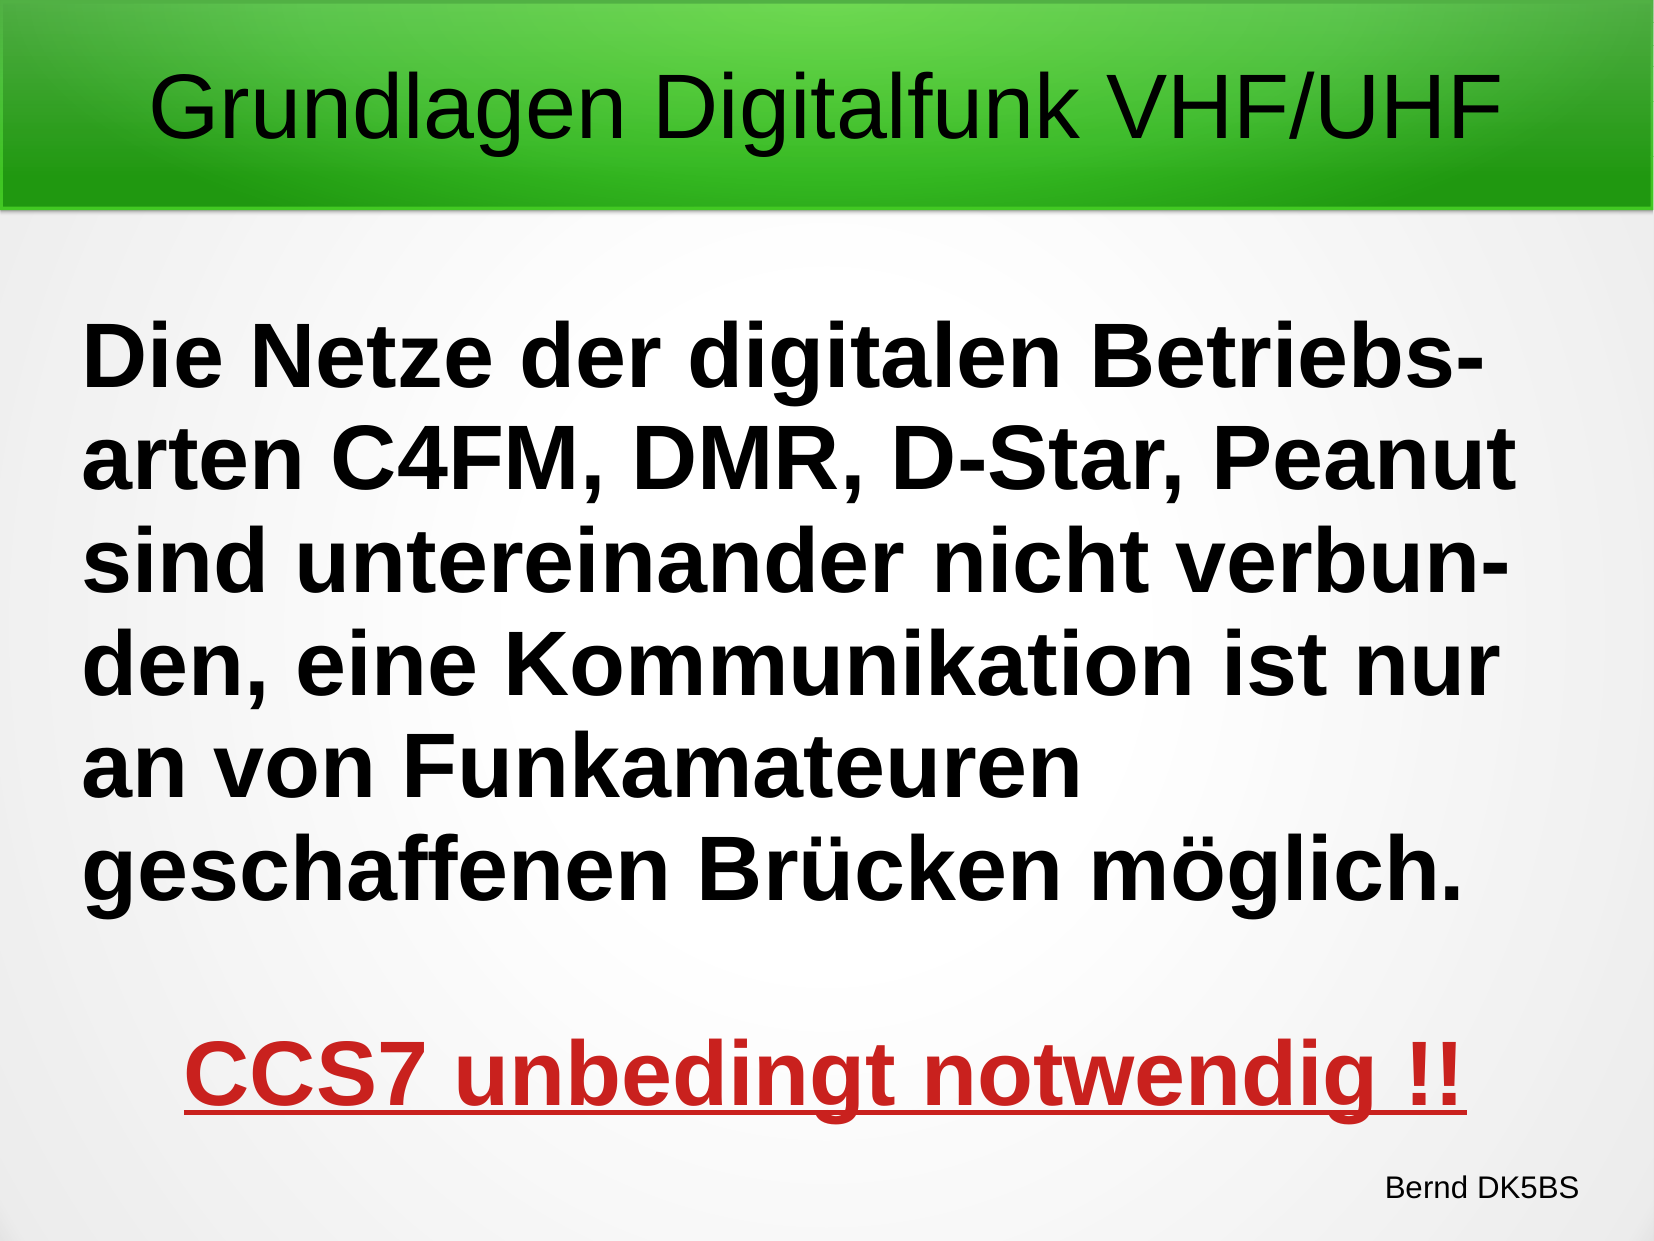

# Grundlagen Digitalfunk VHF/UHF
Die Netze der digitalen Betriebs-arten C4FM, DMR, D-Star, Peanut sind untereinander nicht verbun-den, eine Kommunikation ist nur an von Funkamateuren geschaffenen Brücken möglich.
CCS7 unbedingt notwendig !!
Bernd DK5BS